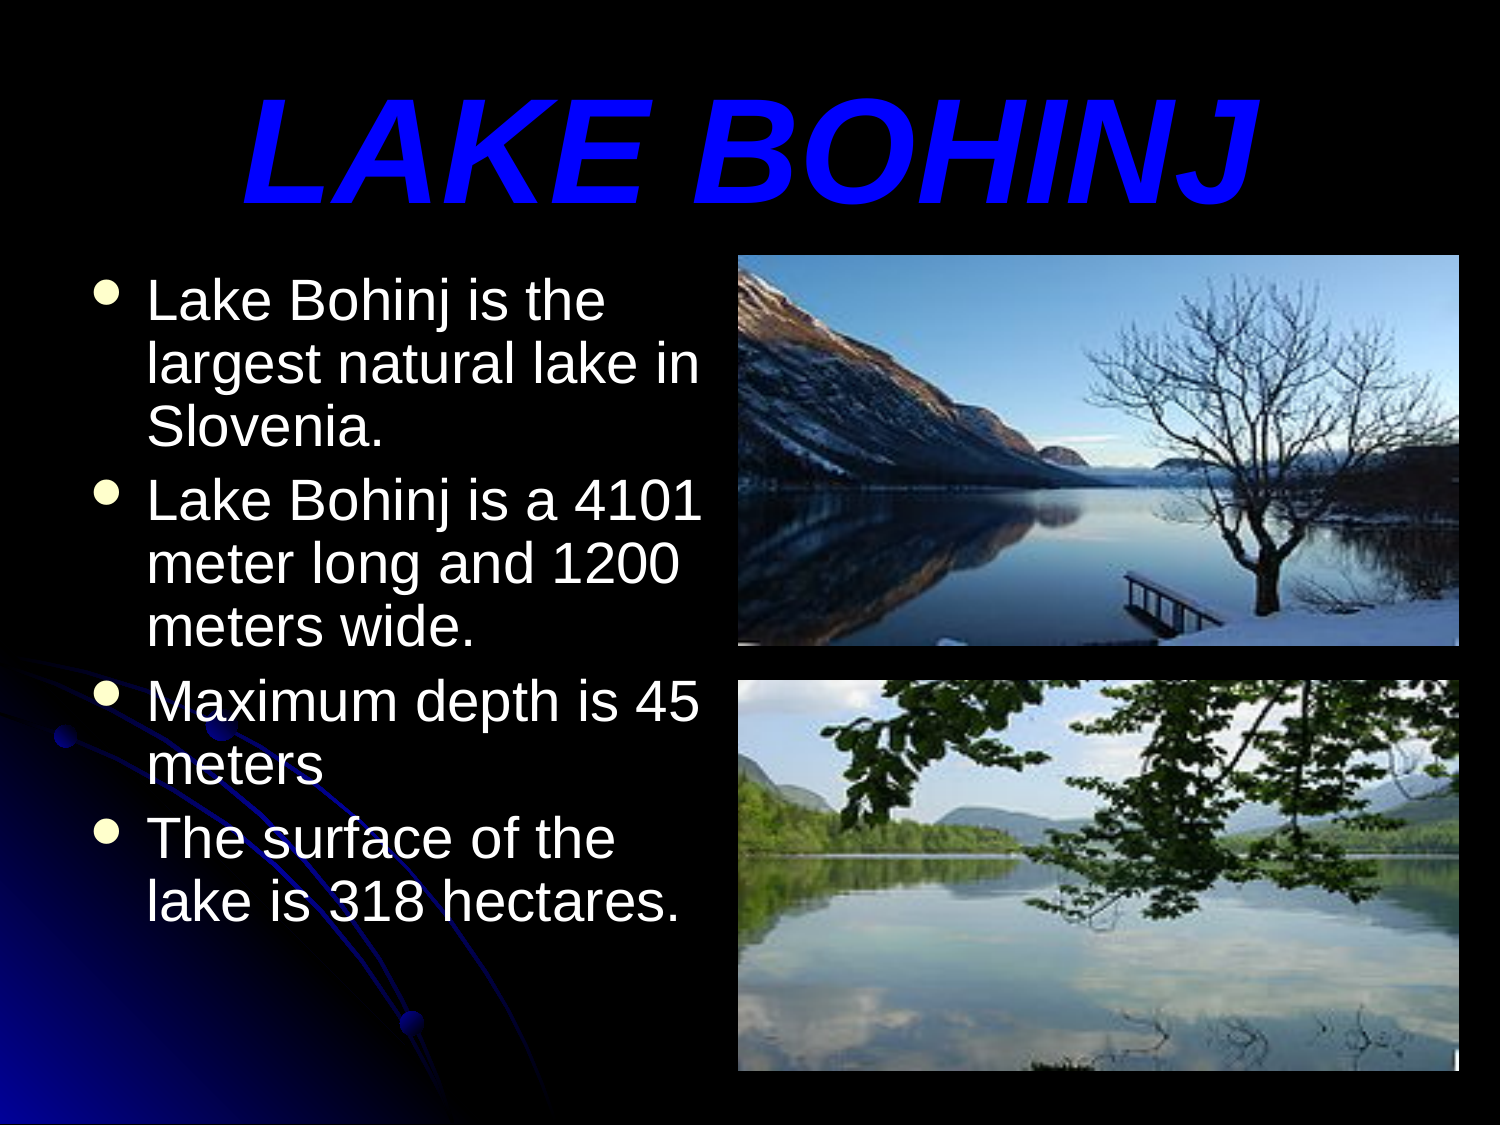

# LAKE BOHINJ
Lake Bohinj is the largest natural lake in Slovenia.
Lake Bohinj is a 4101 meter long and 1200 meters wide.
Maximum depth is 45 meters
The surface of the lake is 318 hectares.